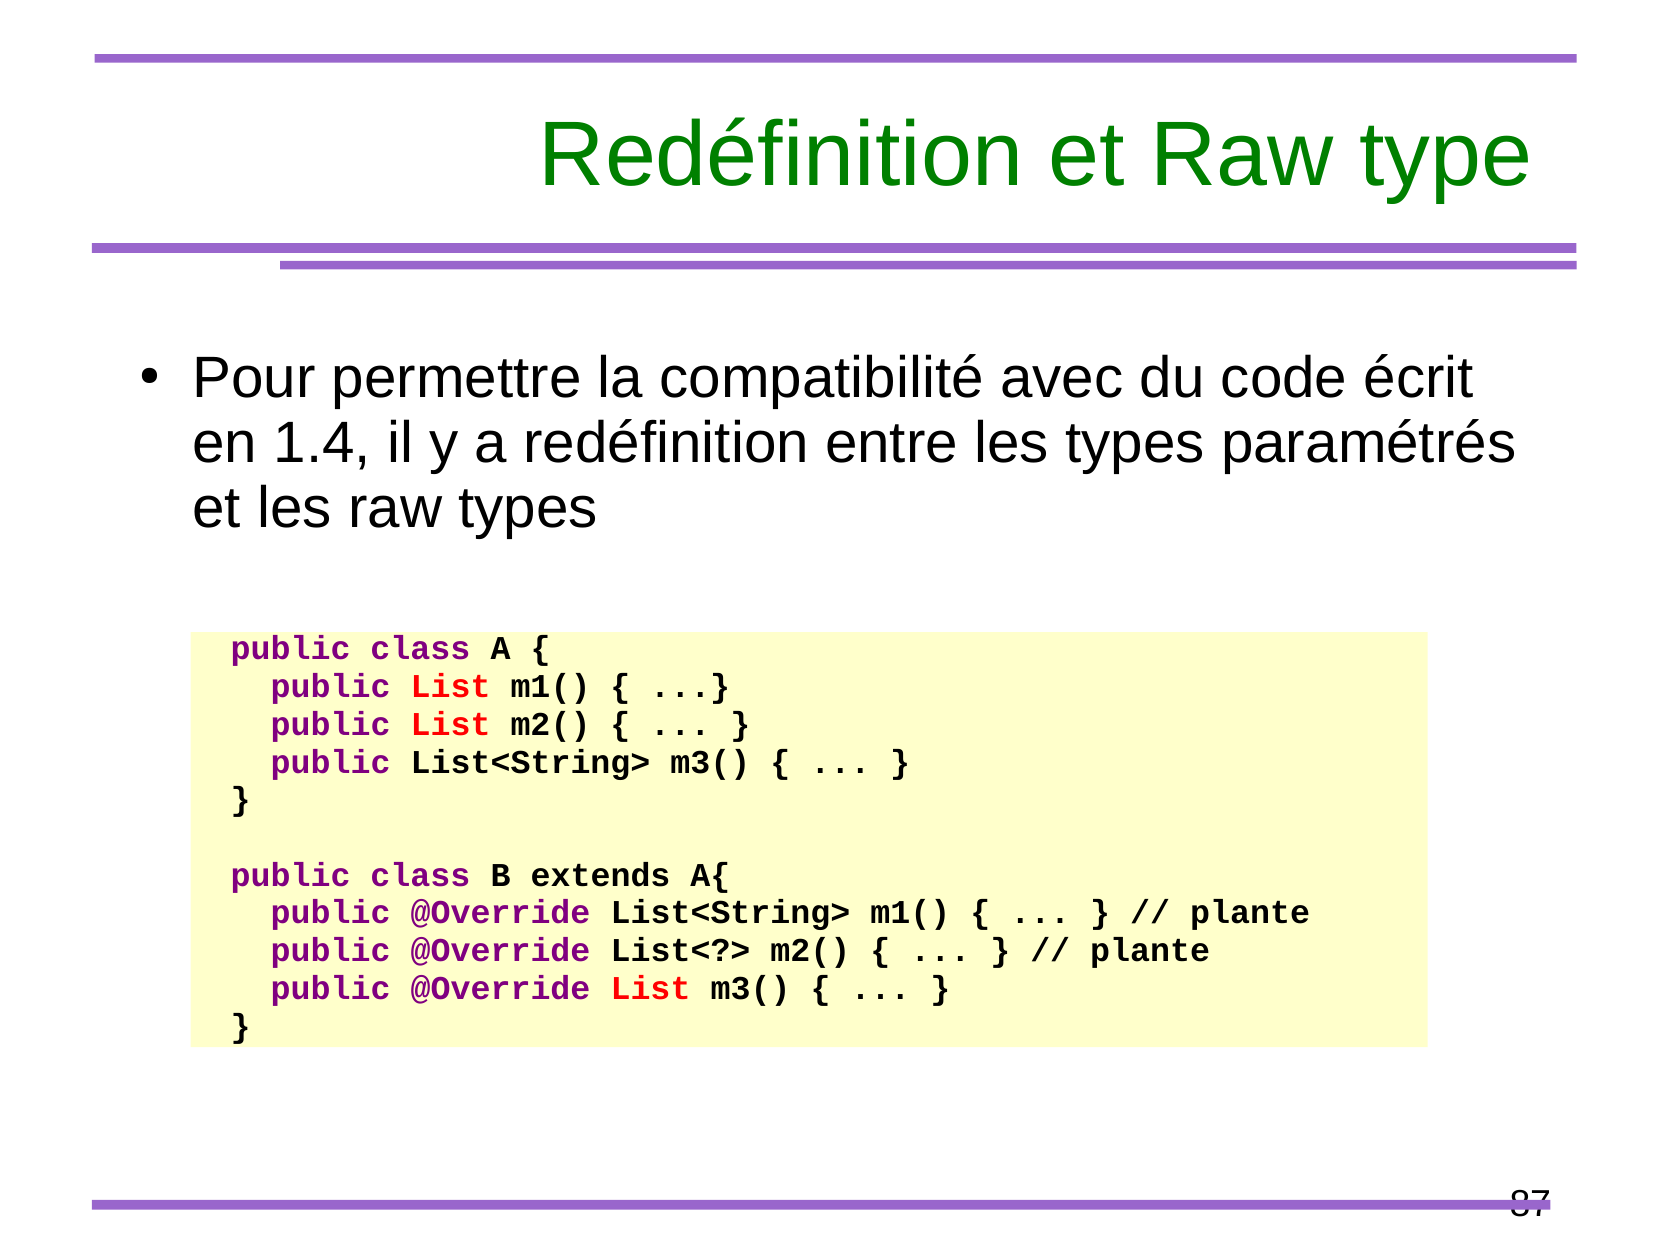

# Redéfinition et Raw type
Pour permettre la compatibilité avec du code écrit en 1.4, il y a redéfinition entre les types paramétrés et les raw types
 public class A {
 public List m1() { ...}
 public List m2() { ... }
 public List<String> m3() { ... }
 }
 public class B extends A{
 public @Override List<String> m1() { ... } // plante
 public @Override List<?> m2() { ... } // plante
 public @Override List m3() { ... }
 }